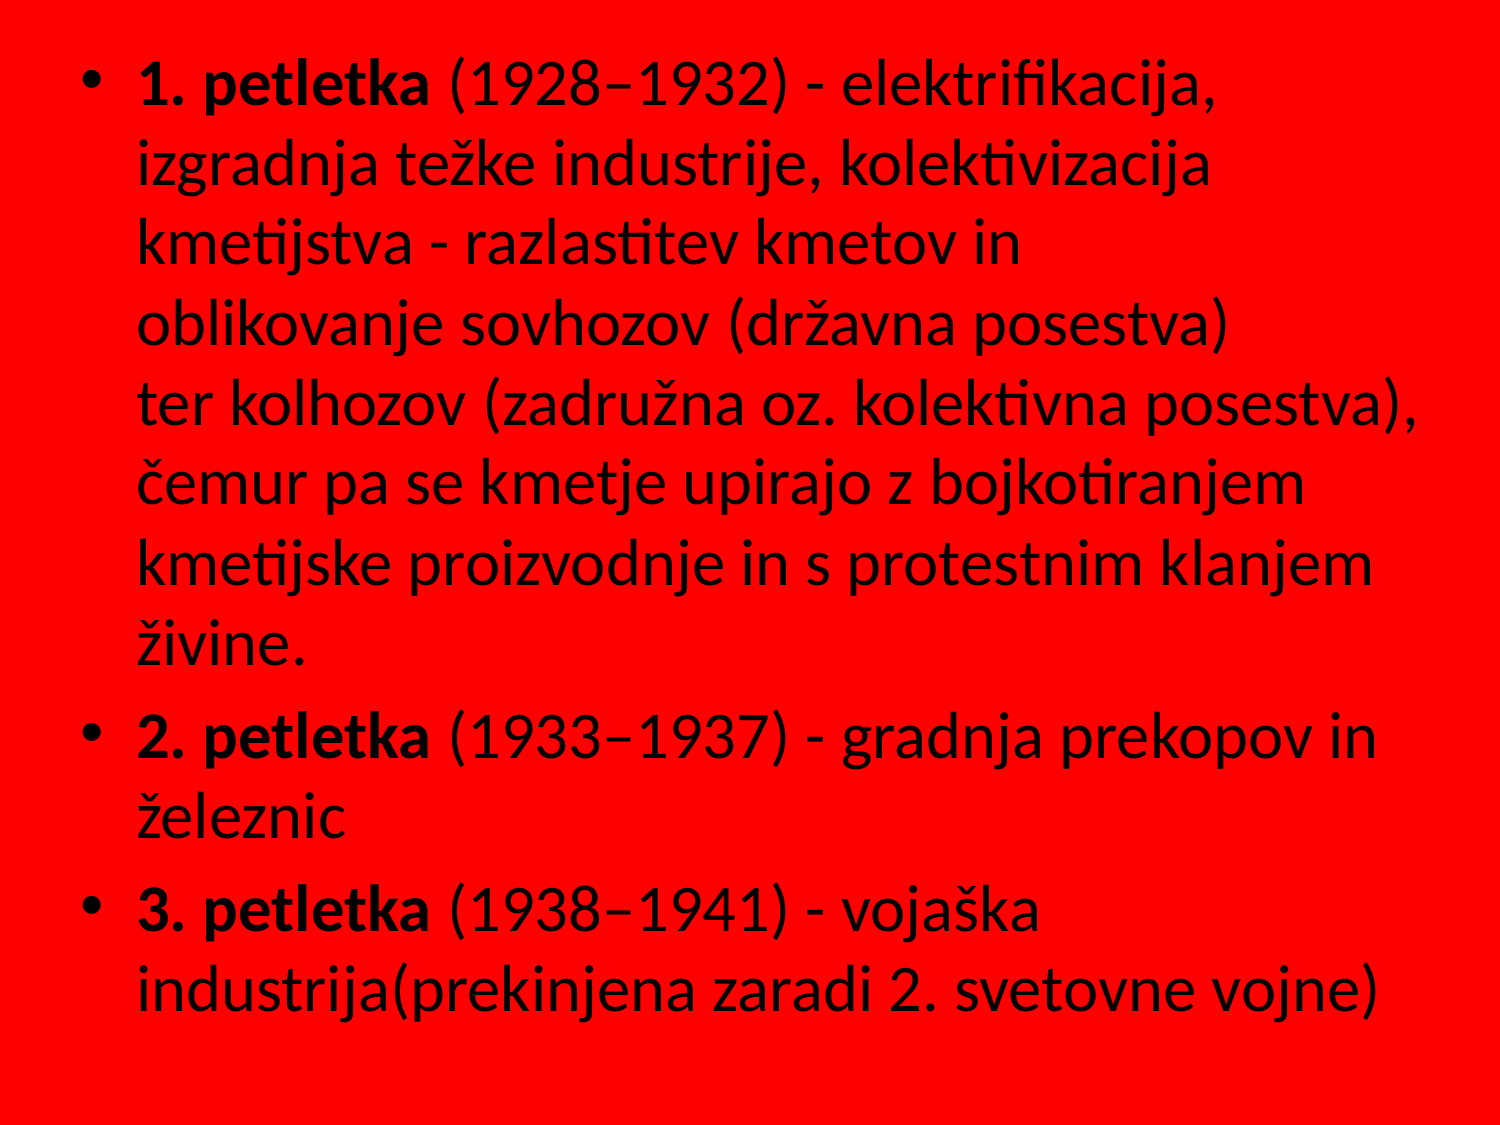

1. petletka (1928–1932) - elektrifikacija, izgradnja težke industrije, kolektivizacija kmetijstva - razlastitev kmetov in oblikovanje sovhozov (državna posestva) ter kolhozov (zadružna oz. kolektivna posestva), čemur pa se kmetje upirajo z bojkotiranjem kmetijske proizvodnje in s protestnim klanjem živine.
2. petletka (1933–1937) - gradnja prekopov in železnic
3. petletka (1938–1941) - vojaška industrija(prekinjena zaradi 2. svetovne vojne)
#